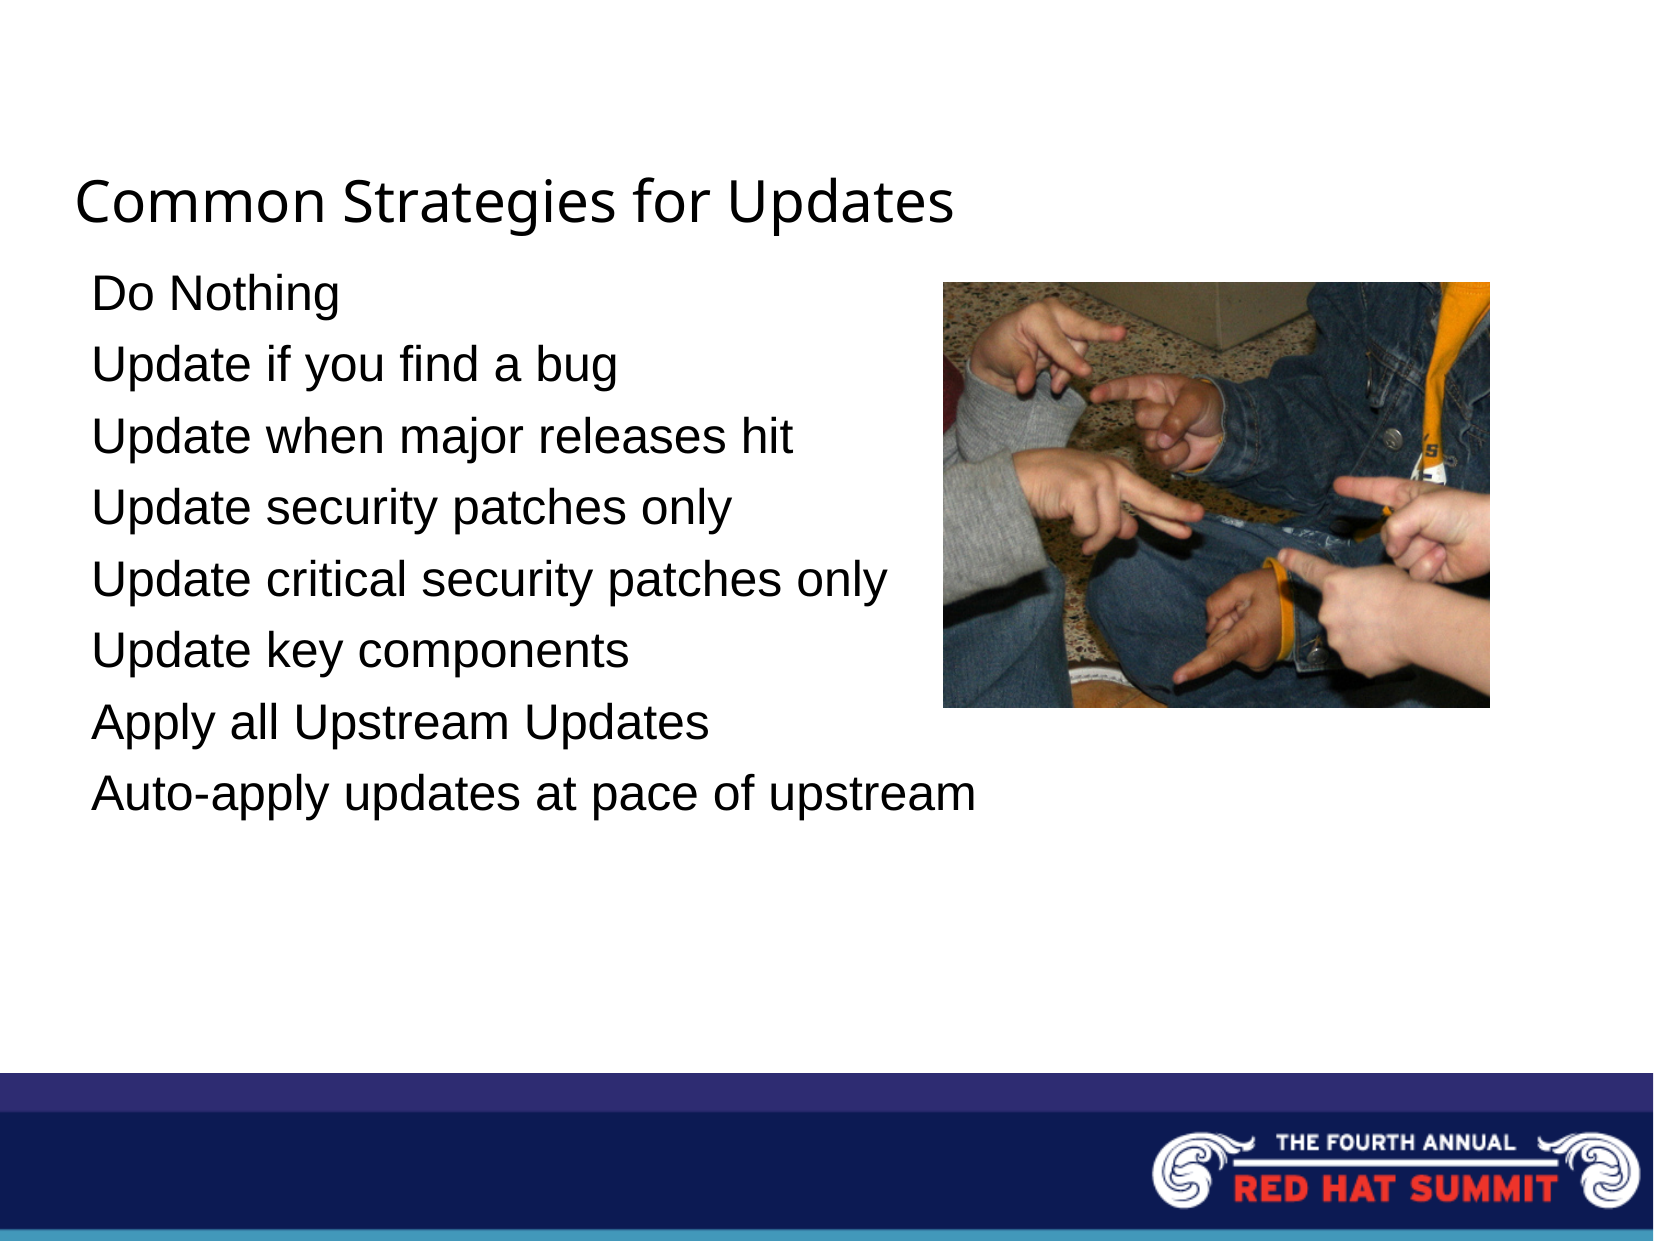

# Common Strategies for Updates
 Do Nothing
 Update if you find a bug
 Update when major releases hit
 Update security patches only
 Update critical security patches only
 Update key components
 Apply all Upstream Updates
 Auto-apply updates at pace of upstream